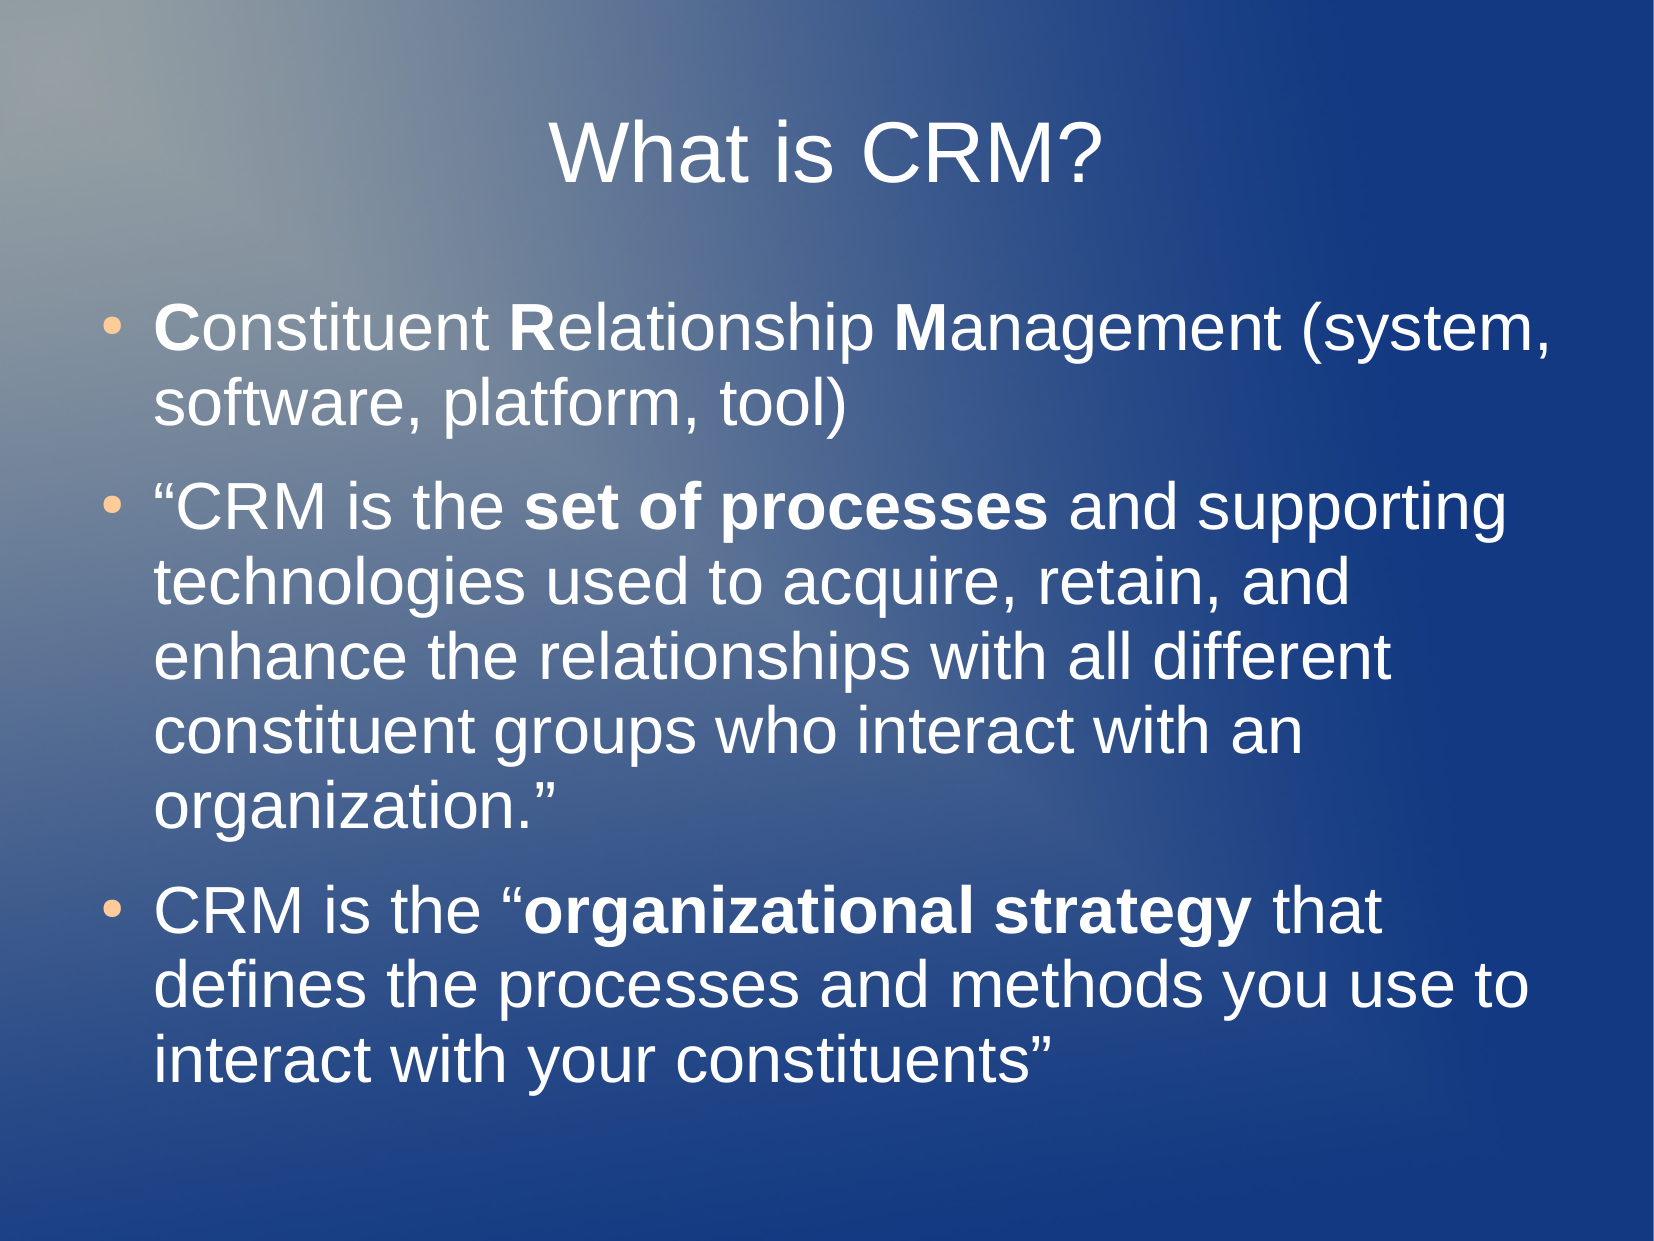

# What is CRM?
Constituent Relationship Management (system, software, platform, tool)
“CRM is the set of processes and supporting technologies used to acquire, retain, and enhance the relationships with all different constituent groups who interact with an organization.”
CRM is the “organizational strategy that defines the processes and methods you use to interact with your constituents”